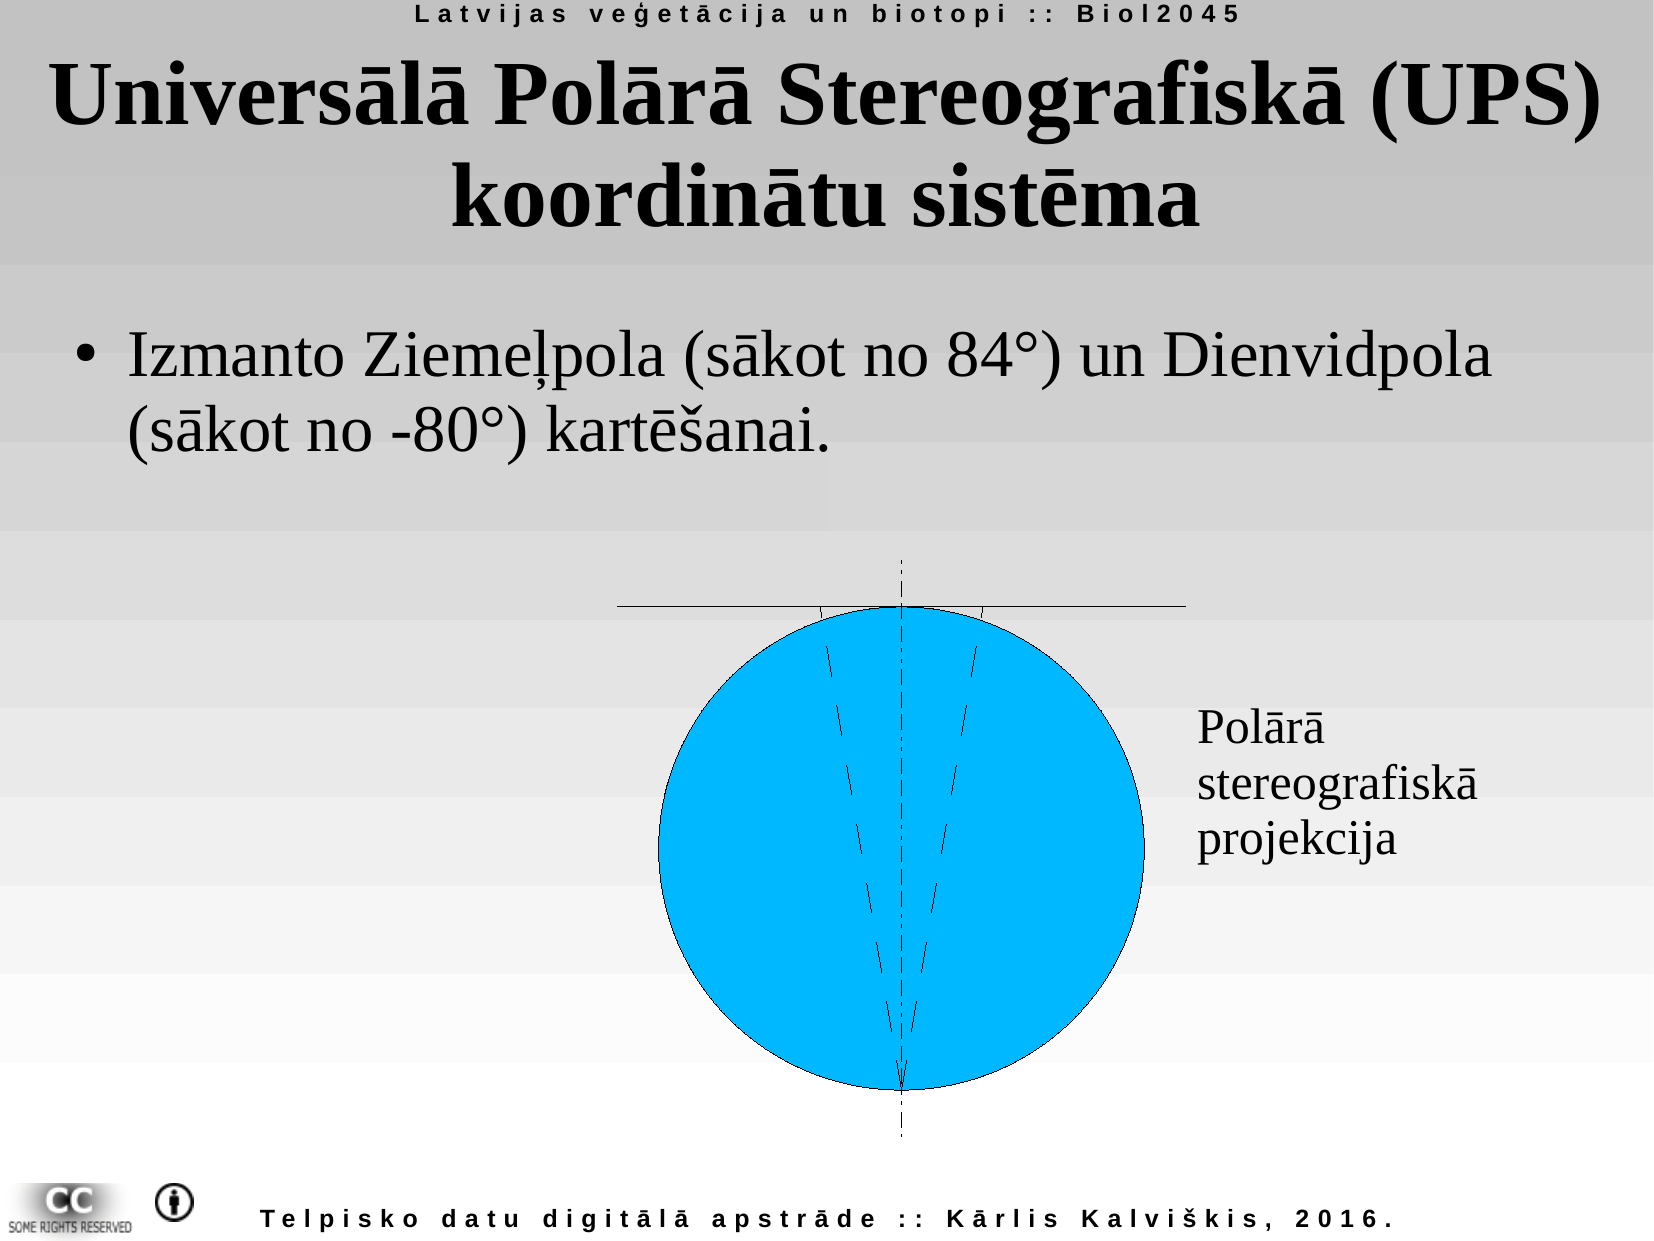

# Universālā Polārā Stereografiskā (UPS) koordinātu sistēma
Izmanto Ziemeļpola (sākot no 84°) un Dienvidpola (sākot no -80°) kartēšanai.
Polārā
stereografiskā
projekcija